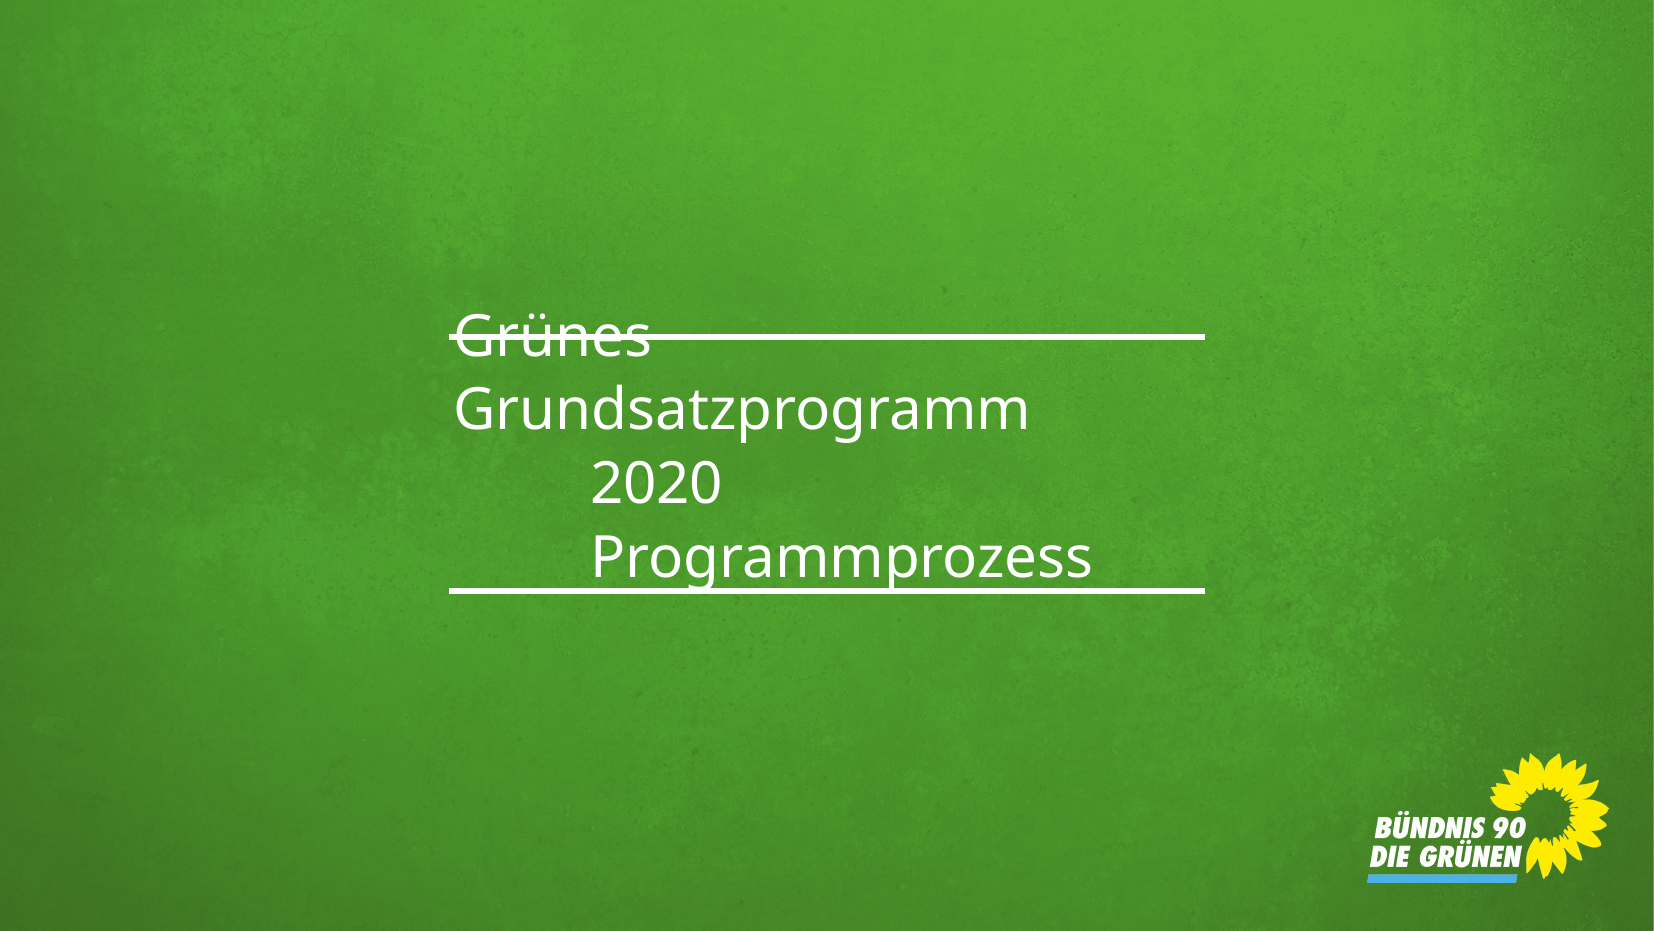

# Grünes Grundsatzprogramm 2020 Programmprozess
1
24.4.18, KV Hagen
Grundsatzprogramm 2020